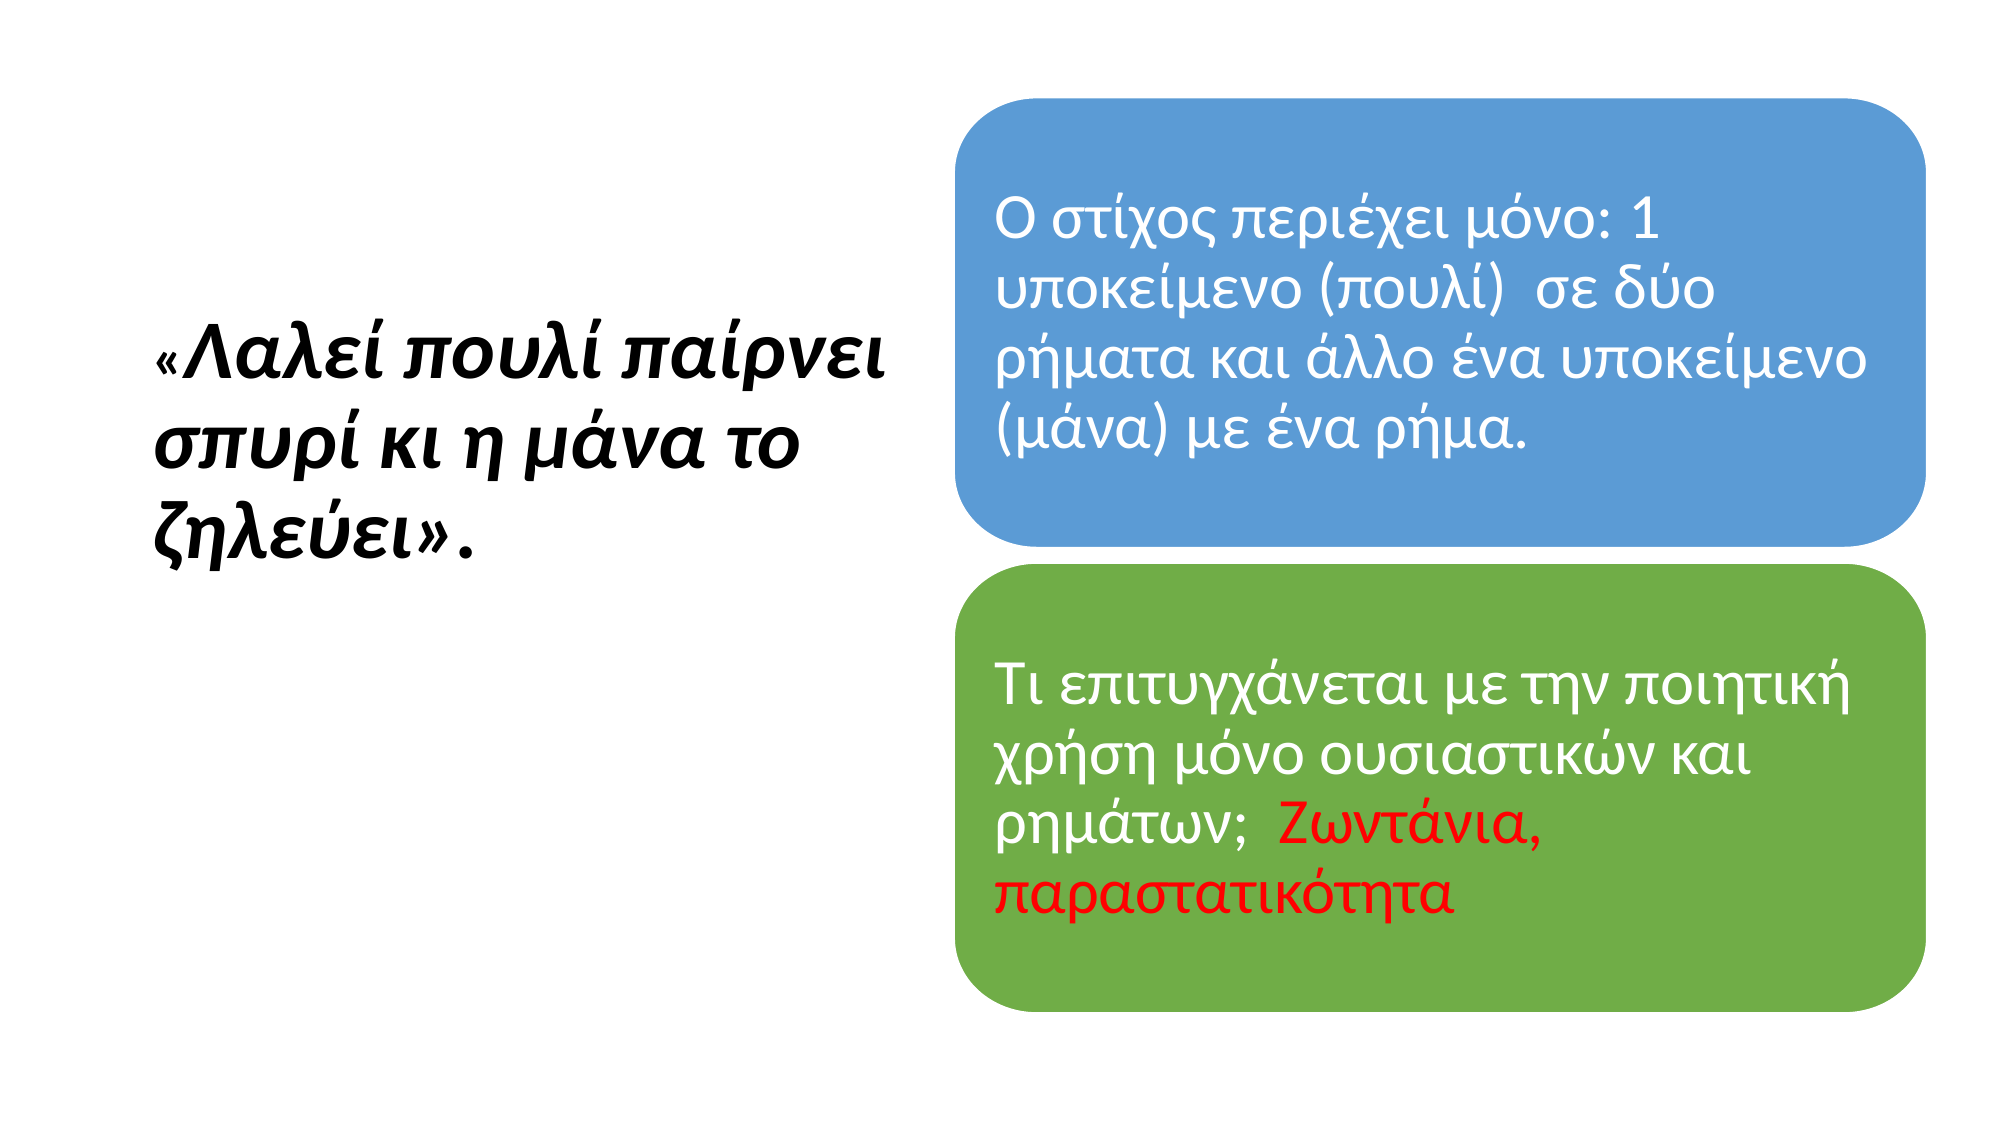

# λαλεί πουλί, παίρνει σπυρί, κι η μάνα το ζηλεύει:
Ο στίχος περιέχει μόνο: 1 υποκείμενο (πουλί) σε δύο ρήματα και άλλο ένα υποκείμενο (μάνα) με ένα ρήμα.
Τι επιτυγχάνεται με την ποιητική χρήση μόνο ουσιαστικών και ρημάτων; Ζωντάνια, παραστατικότητα
«Λαλεί πουλί παίρνει σπυρί κι η μάνα το ζηλεύει».